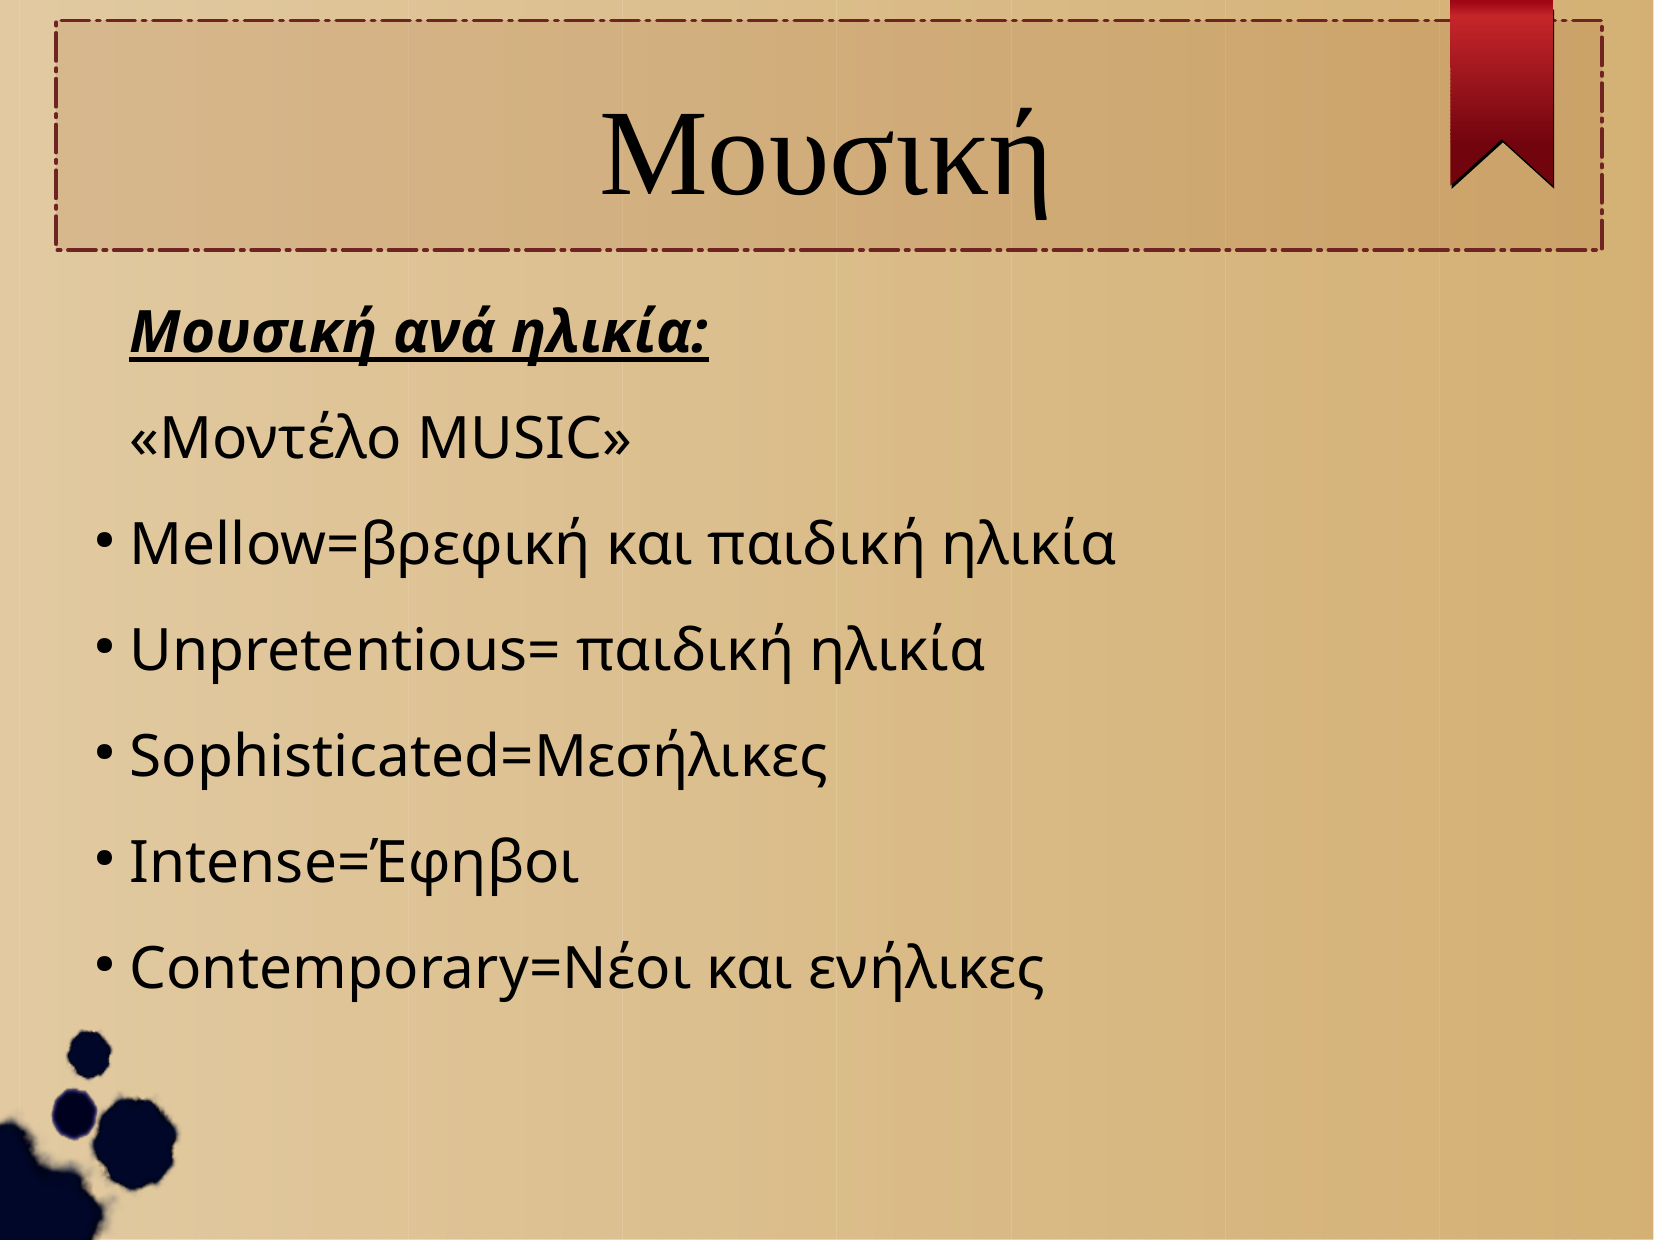

# Μουσική
Μουσική ανά ηλικία:
«Μοντέλο MUSIC»
Μellow=βρεφική και παιδική ηλικία
Unpretentious= παιδική ηλικία
Sophisticated=Μεσήλικες
Intense=Έφηβοι
Contemporary=Νέοι και ενήλικες